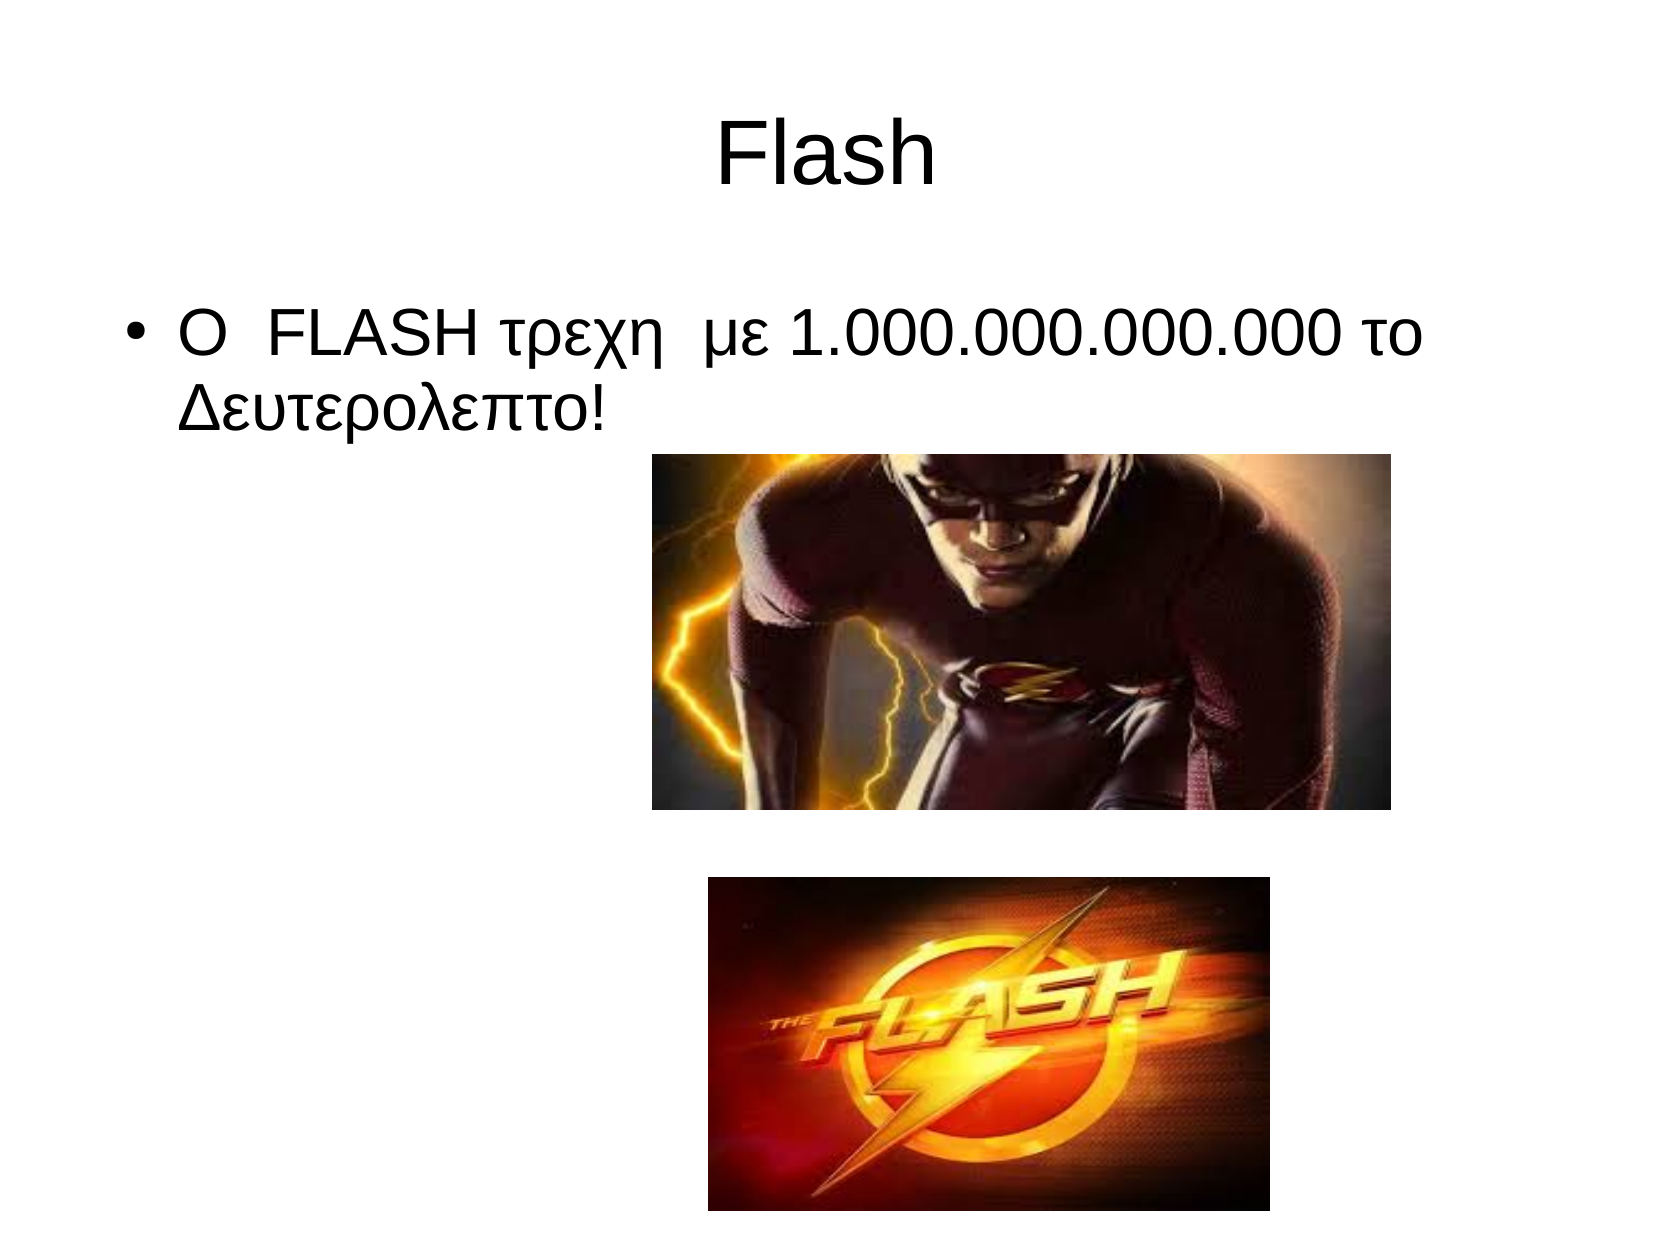

# Flash
Ο FLASH τρεχη με 1.000.000.000.000 το Δευτερολεπτο!